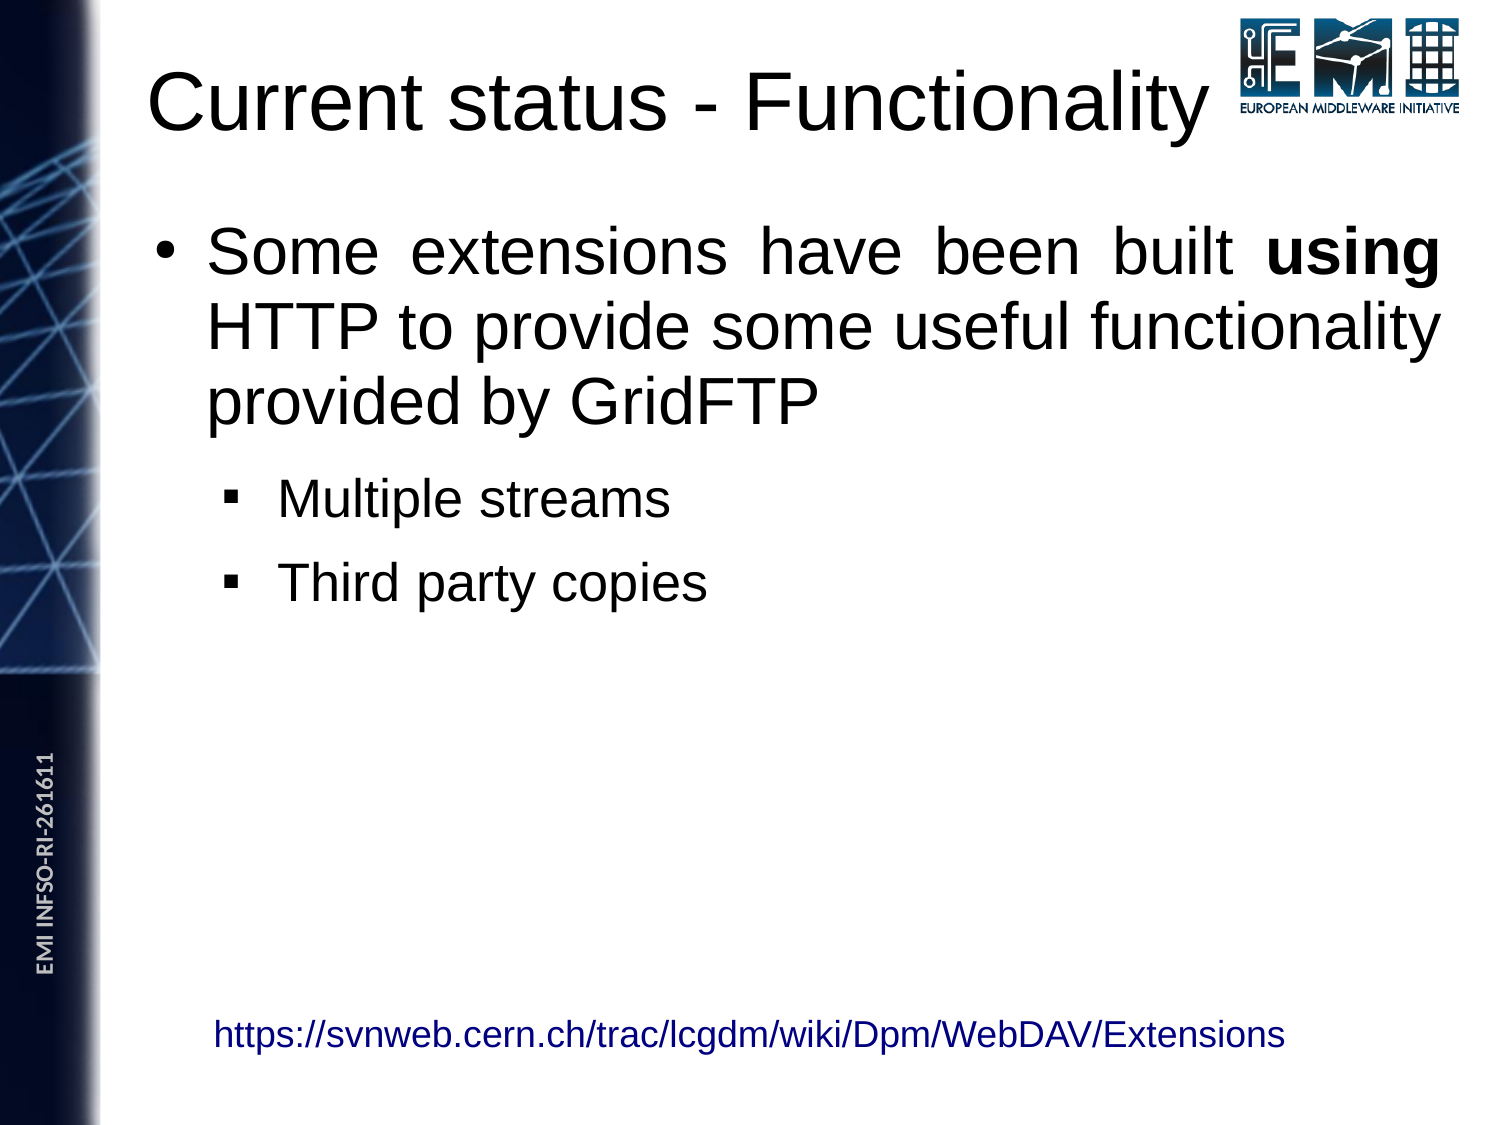

# Current status - Functionality
Some extensions have been built using HTTP to provide some useful functionality provided by GridFTP
Multiple streams
Third party copies
https://svnweb.cern.ch/trac/lcgdm/wiki/Dpm/WebDAV/Extensions